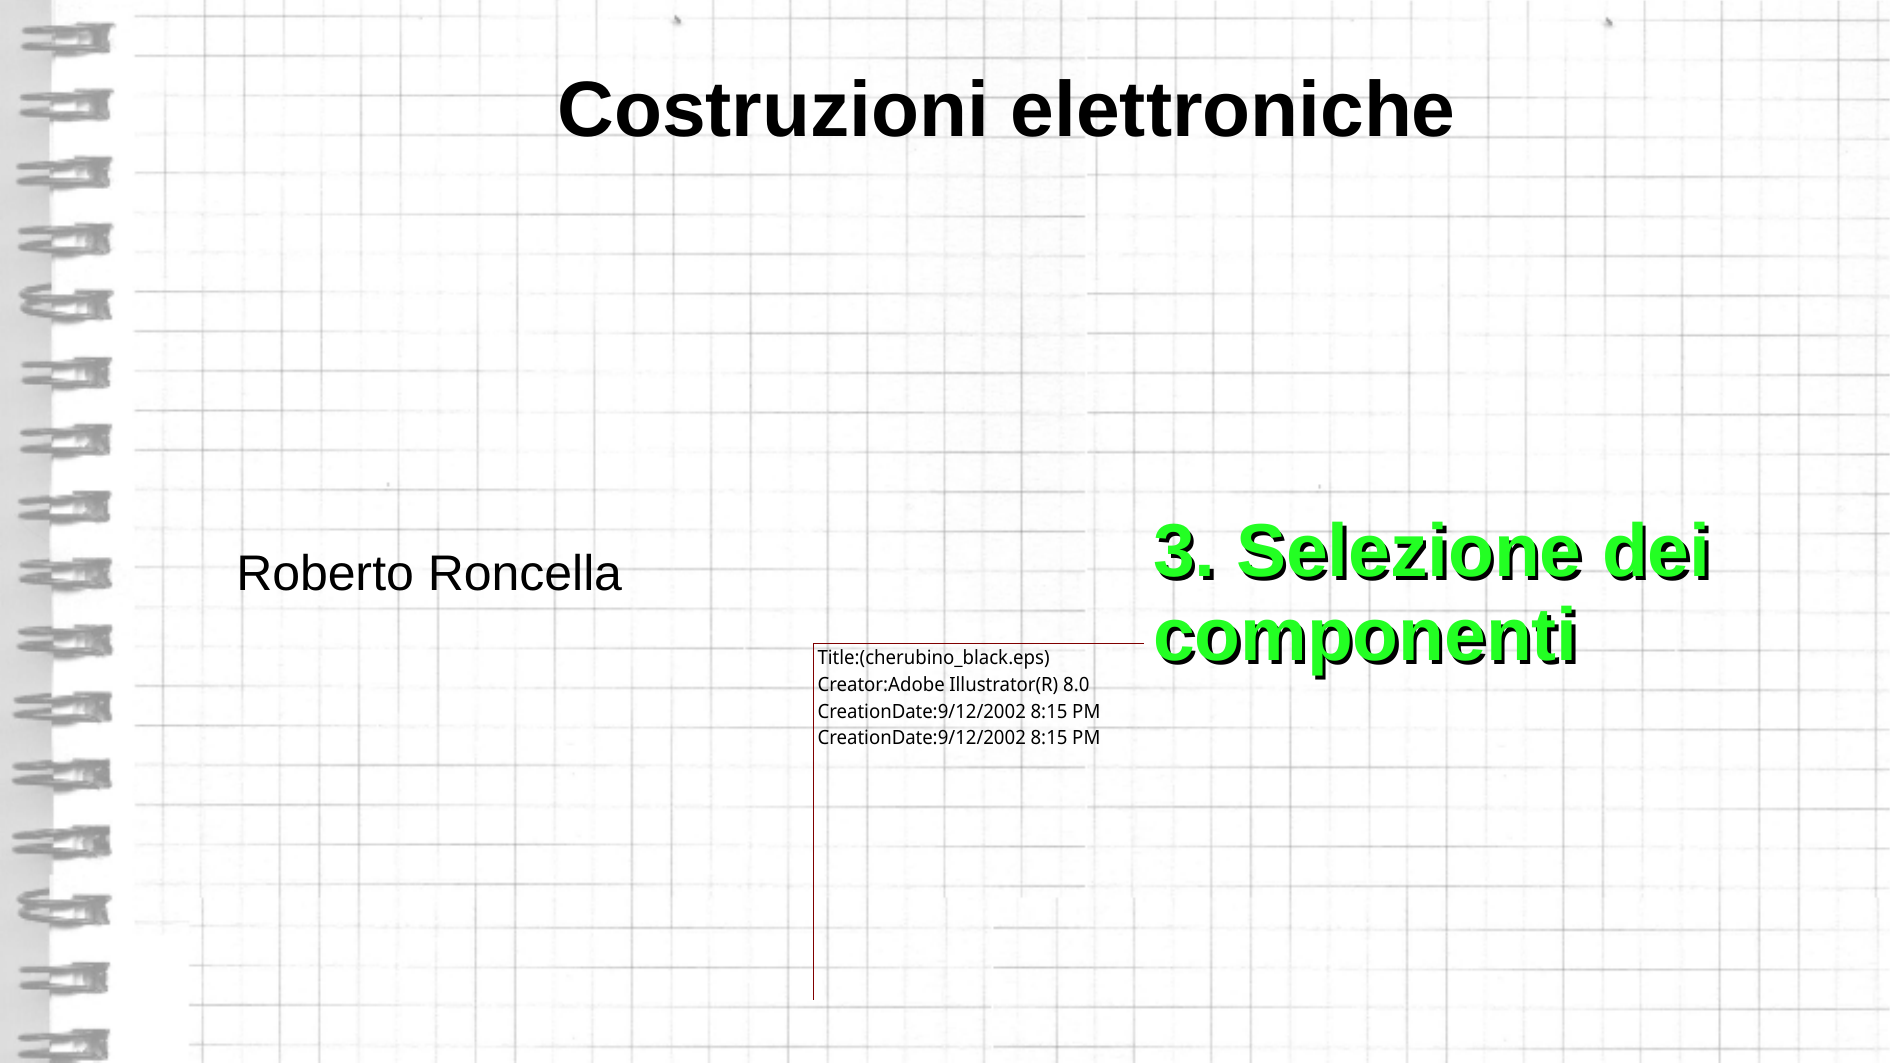

# Costruzioni elettroniche
Roberto Roncella
3. Selezione dei componenti